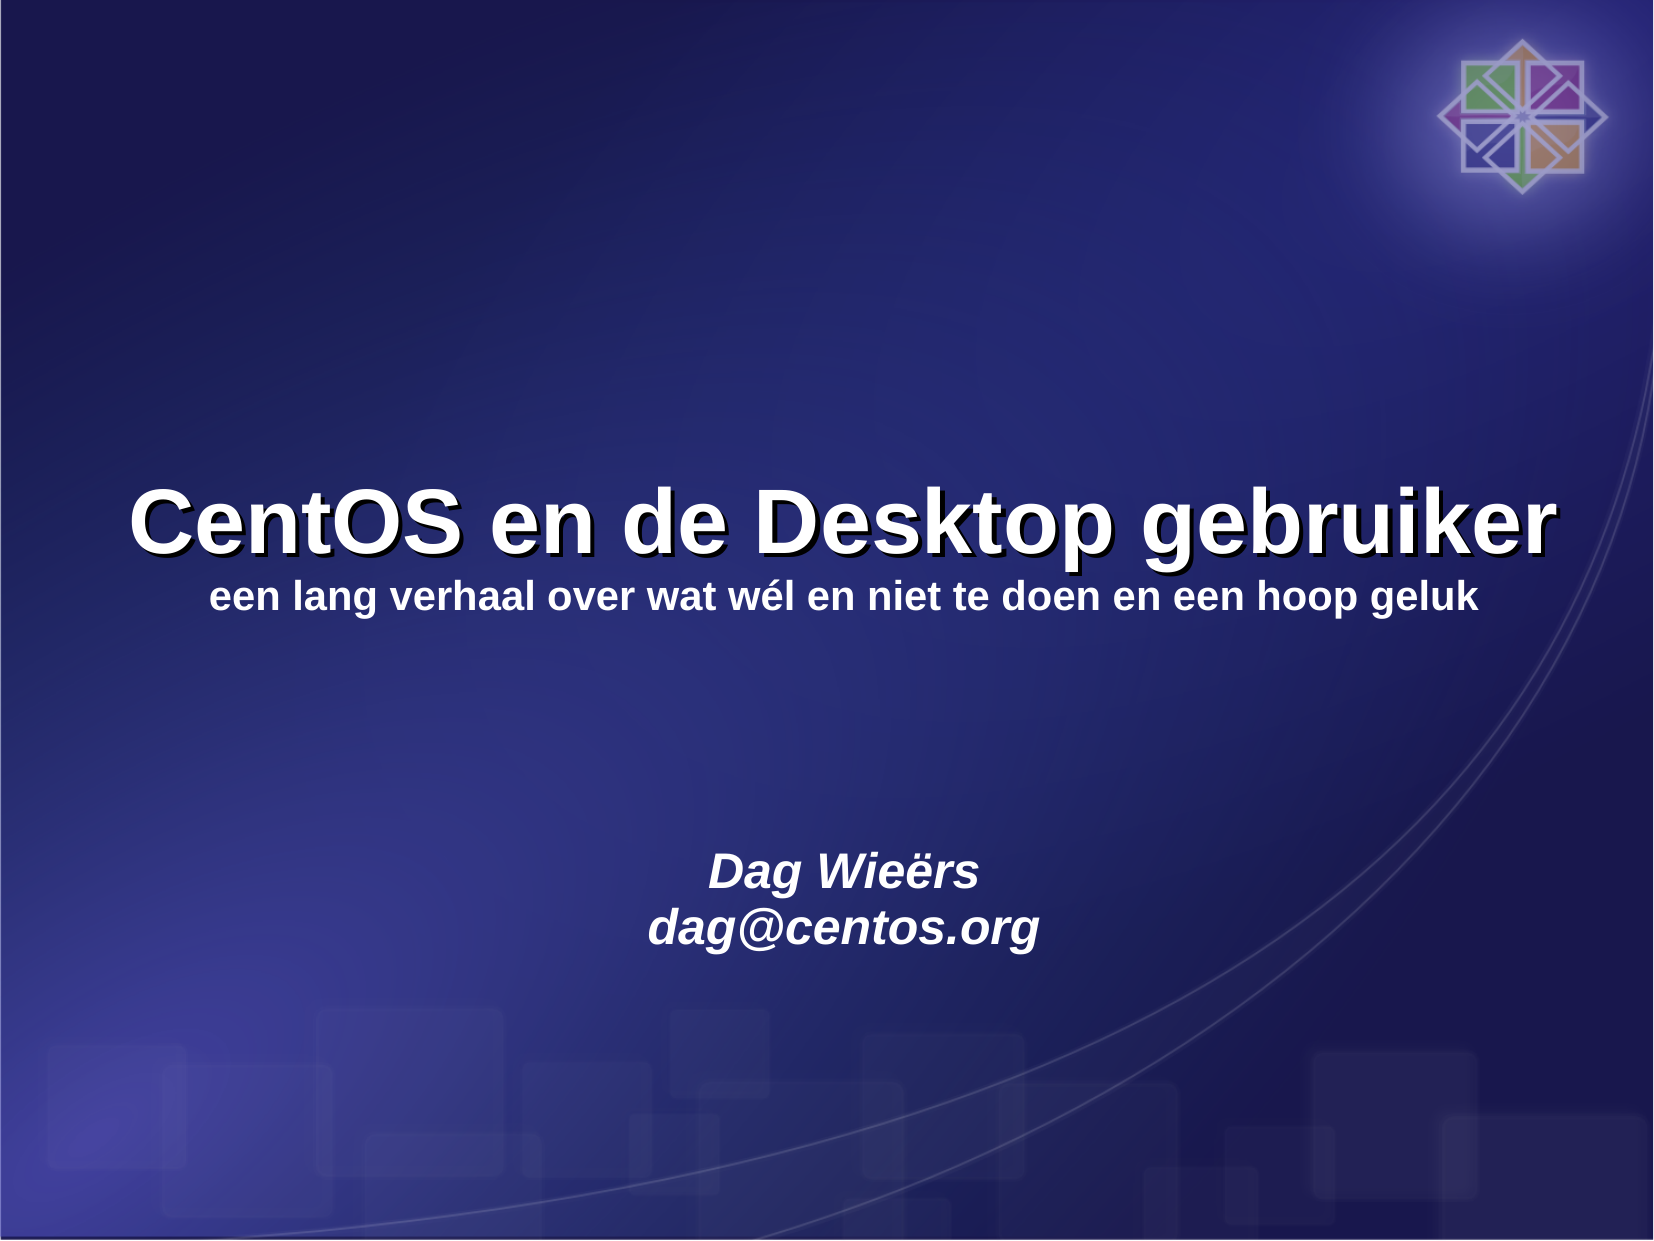

#
CentOS en de Desktop gebruiker
een lang verhaal over wat wél en niet te doen en een hoop geluk
Dag Wieërs
dag@centos.org